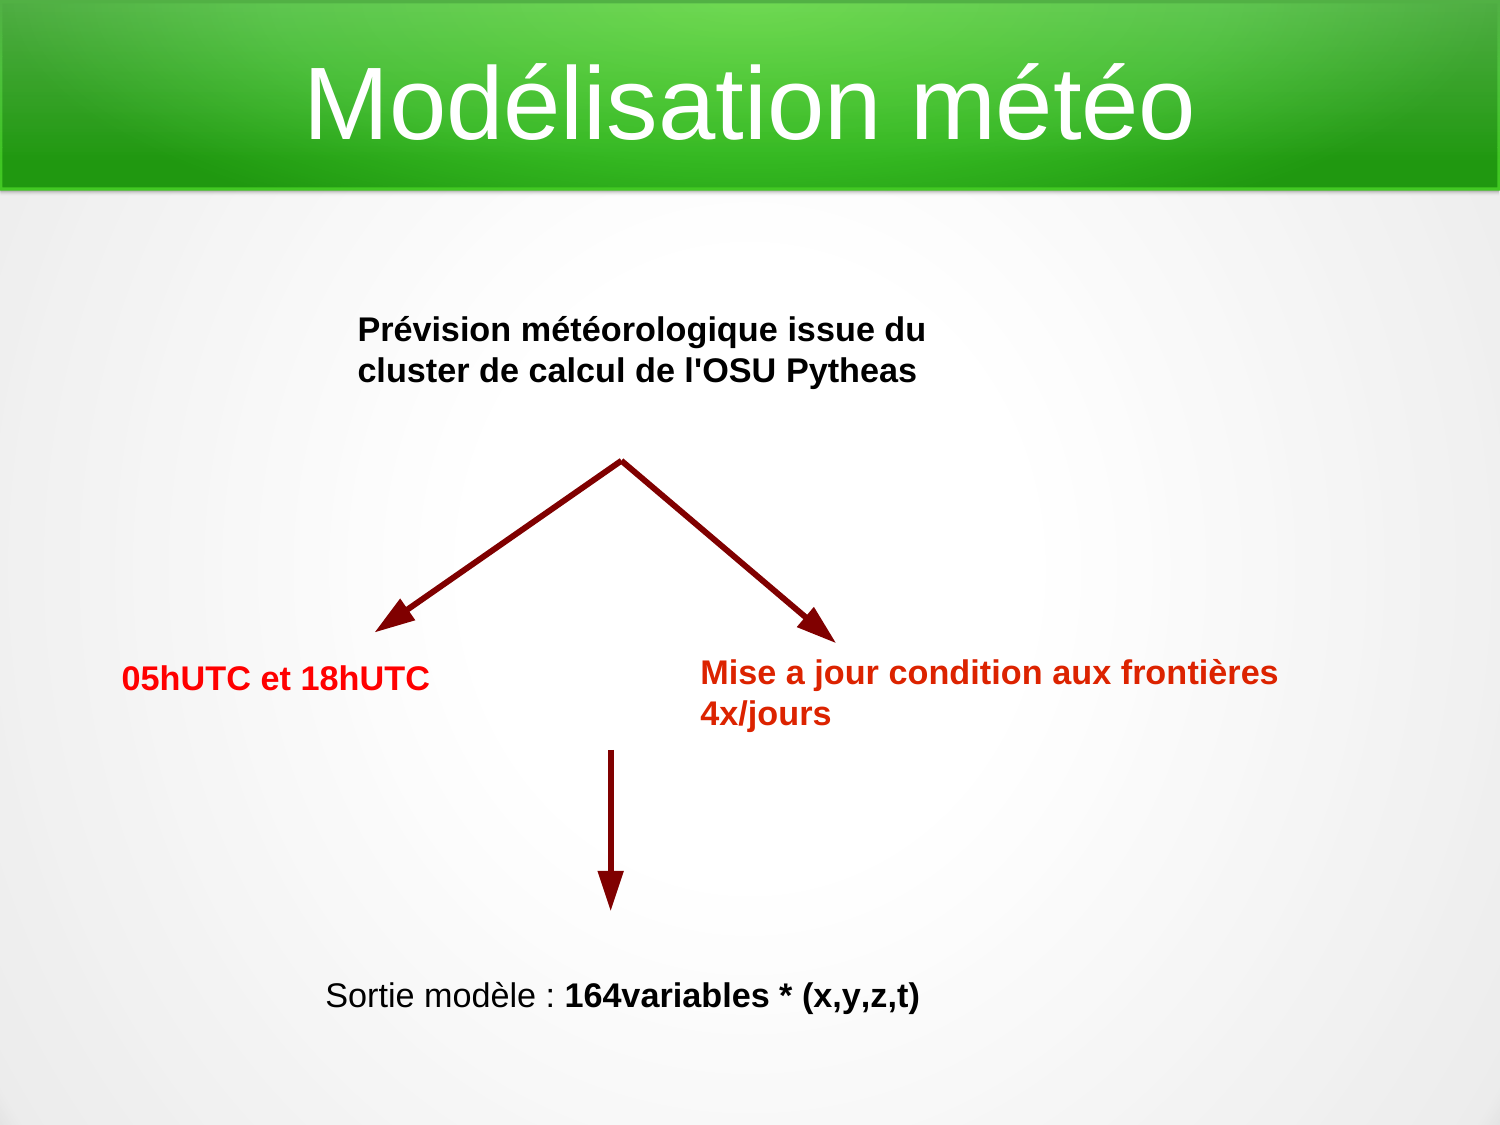

# Modélisation météo
Prévision météorologique issue du cluster de calcul de l'OSU Pytheas
Mise a jour condition aux frontières 4x/jours
05hUTC et 18hUTC
Sortie modèle : 164variables * (x,y,z,t)